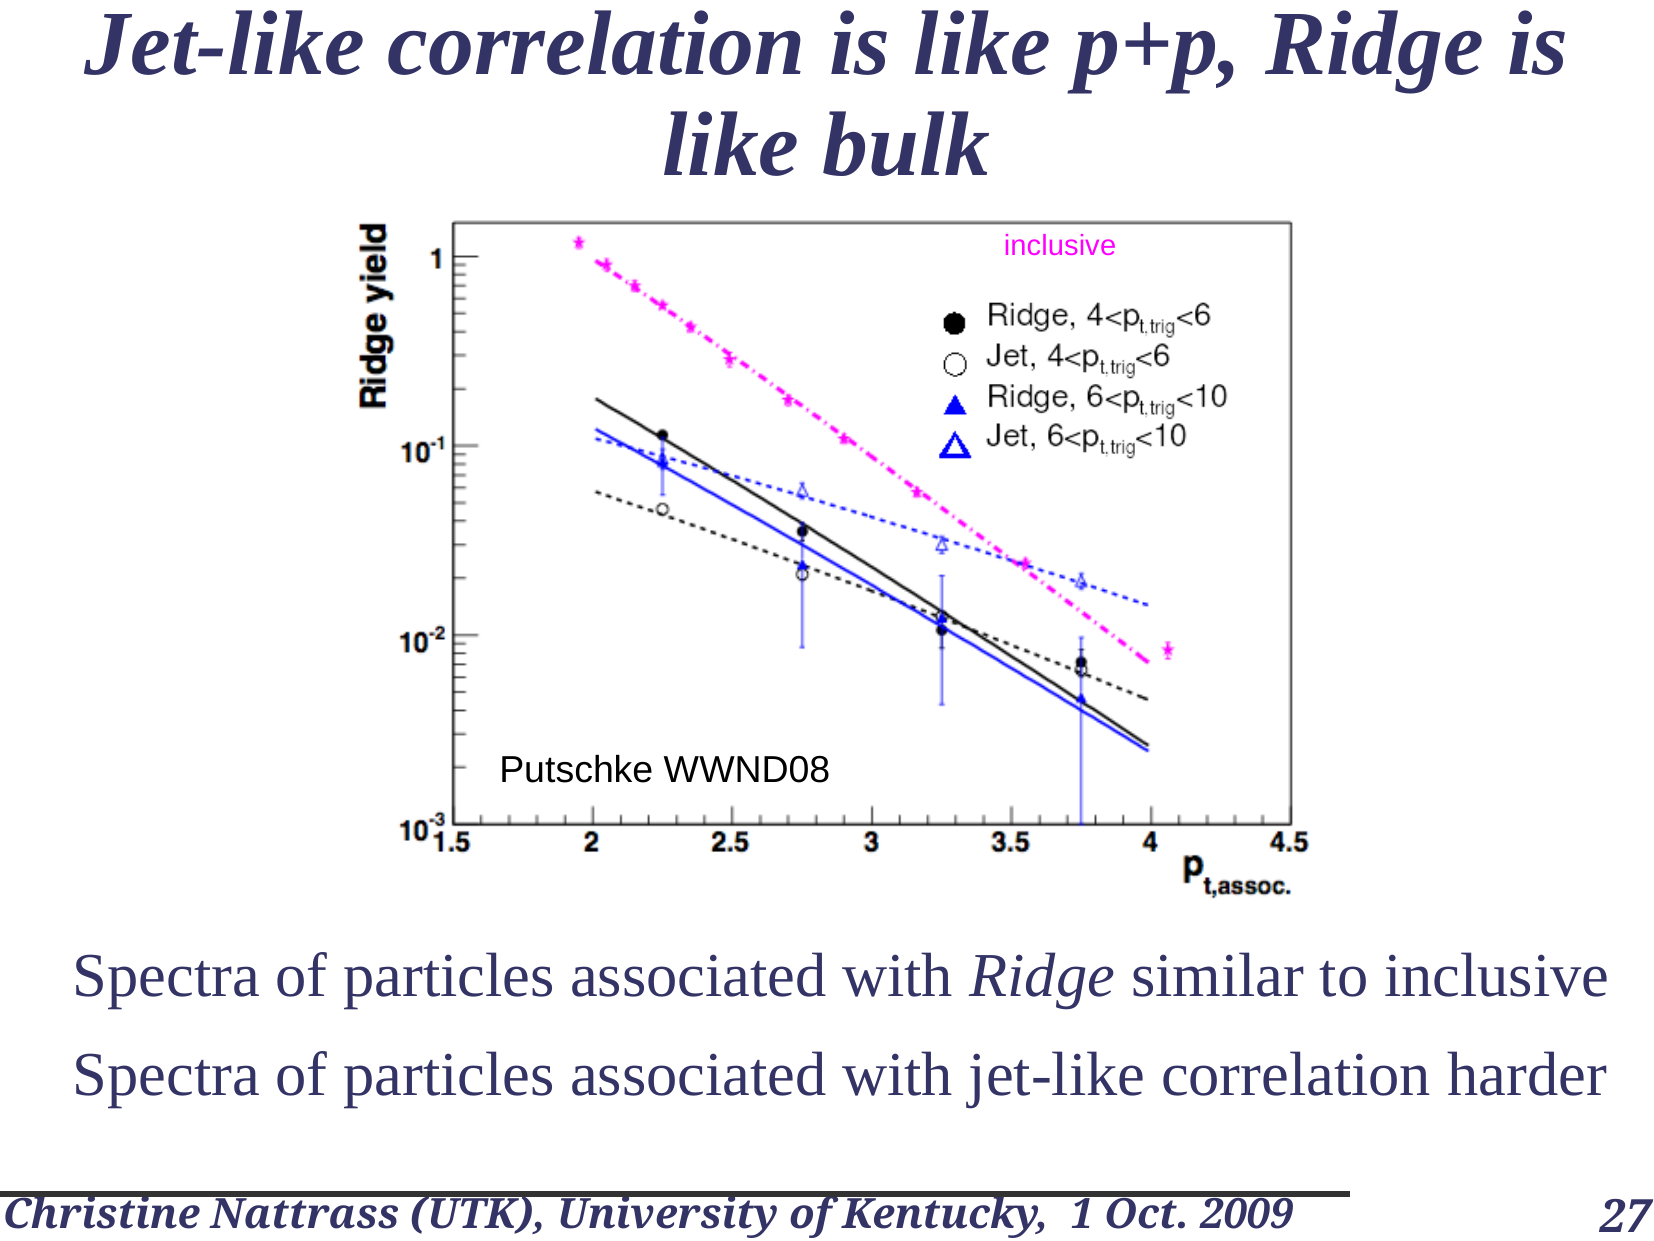

Jet-like correlation is like p+p, Ridge is like bulk
inclusive
Putschke WWND08
# Spectra of particles associated with Ridge similar to inclusive
Spectra of particles associated with jet-like correlation harder